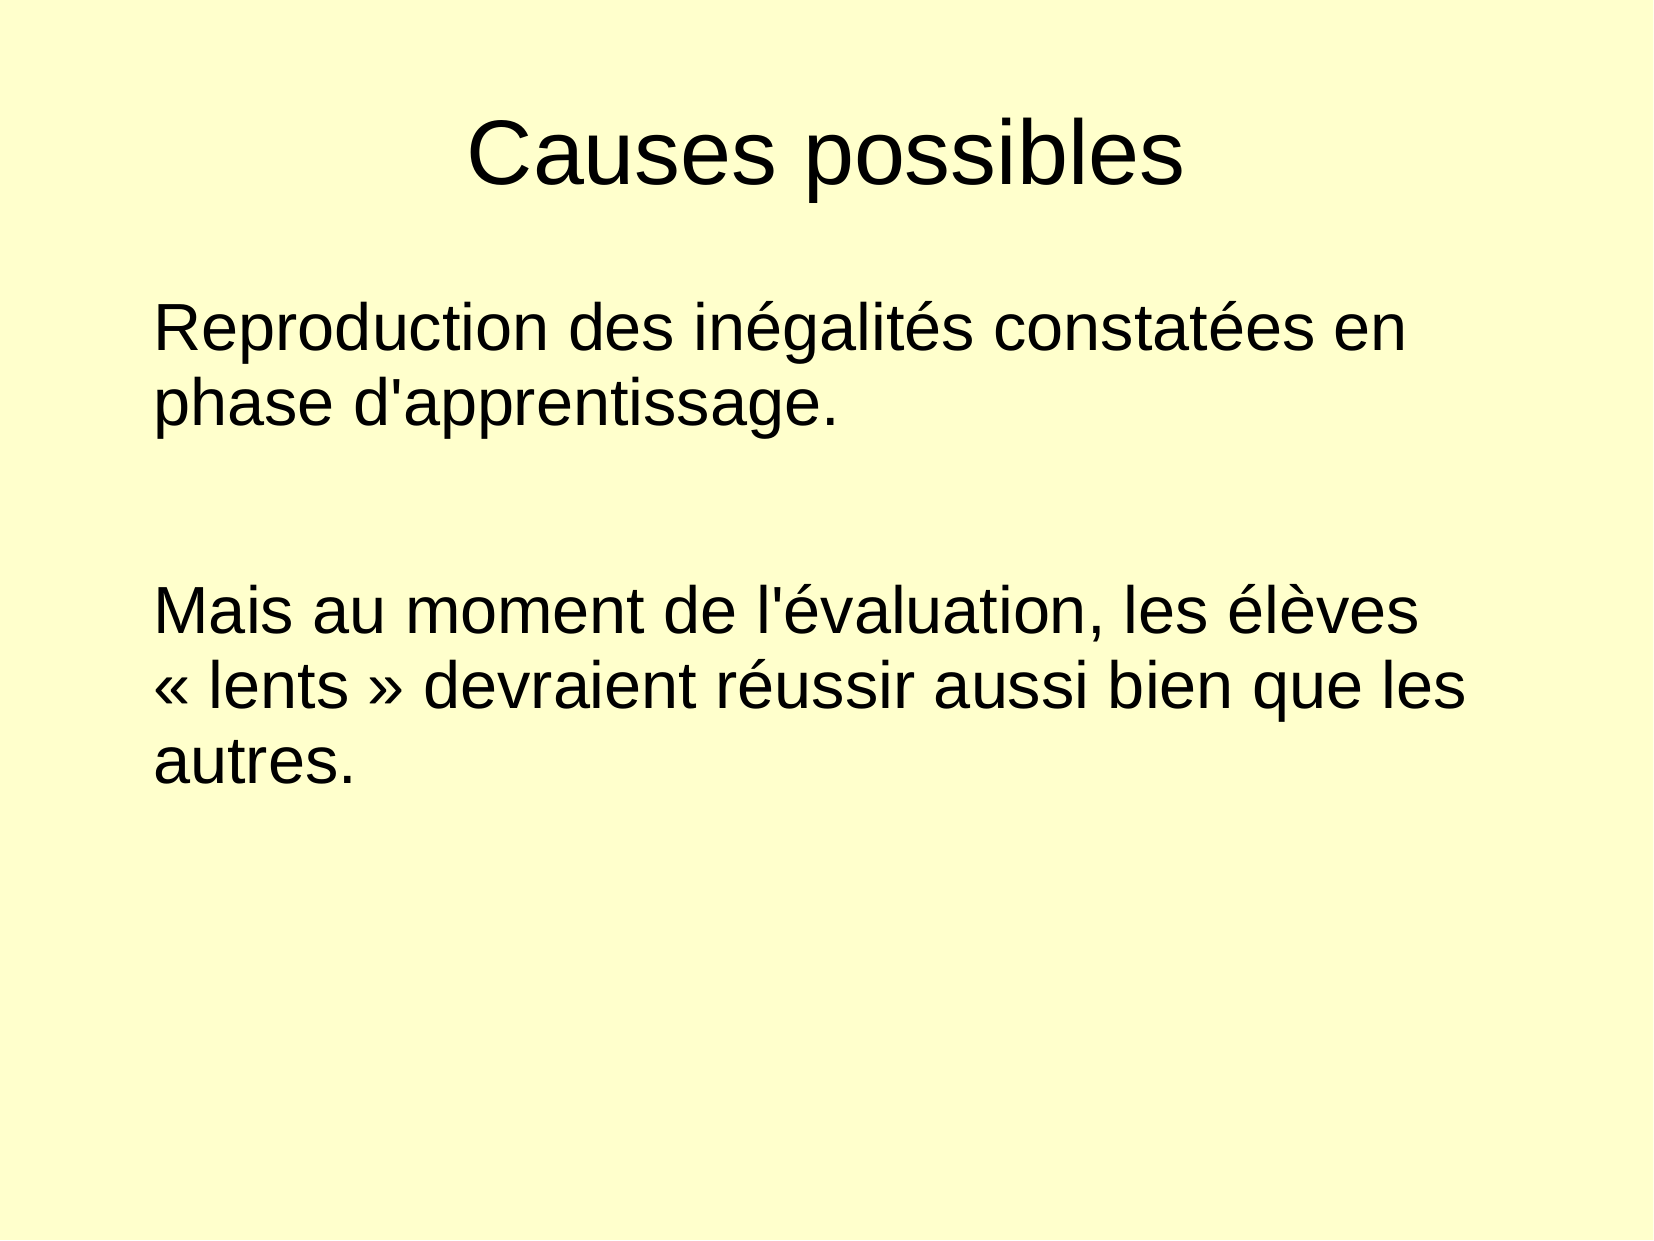

# Causes possibles
Reproduction des inégalités constatées en phase d'apprentissage.
Mais au moment de l'évaluation, les élèves « lents » devraient réussir aussi bien que les autres.